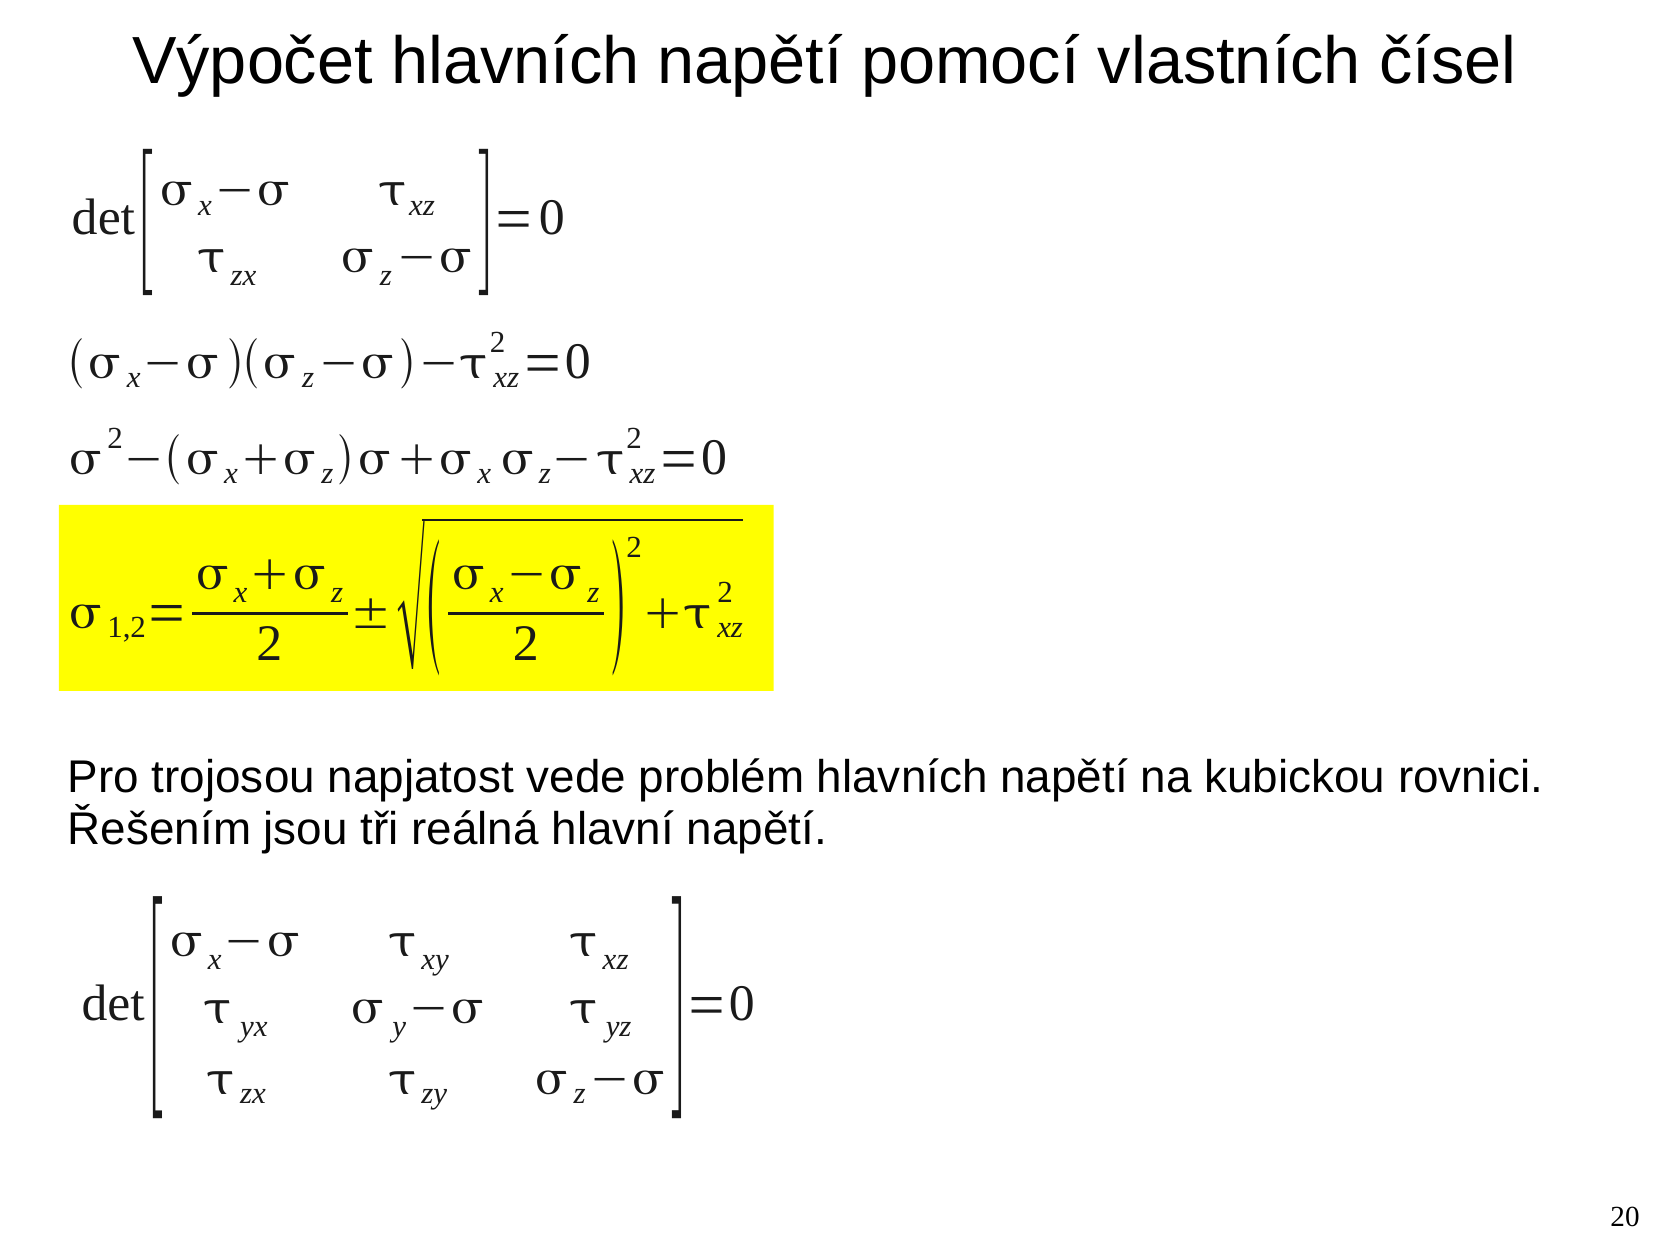

# Výpočet hlavních napětí pomocí vlastních čísel
Pro trojosou napjatost vede problém hlavních napětí na kubickou rovnici. Řešením jsou tři reálná hlavní napětí.
20